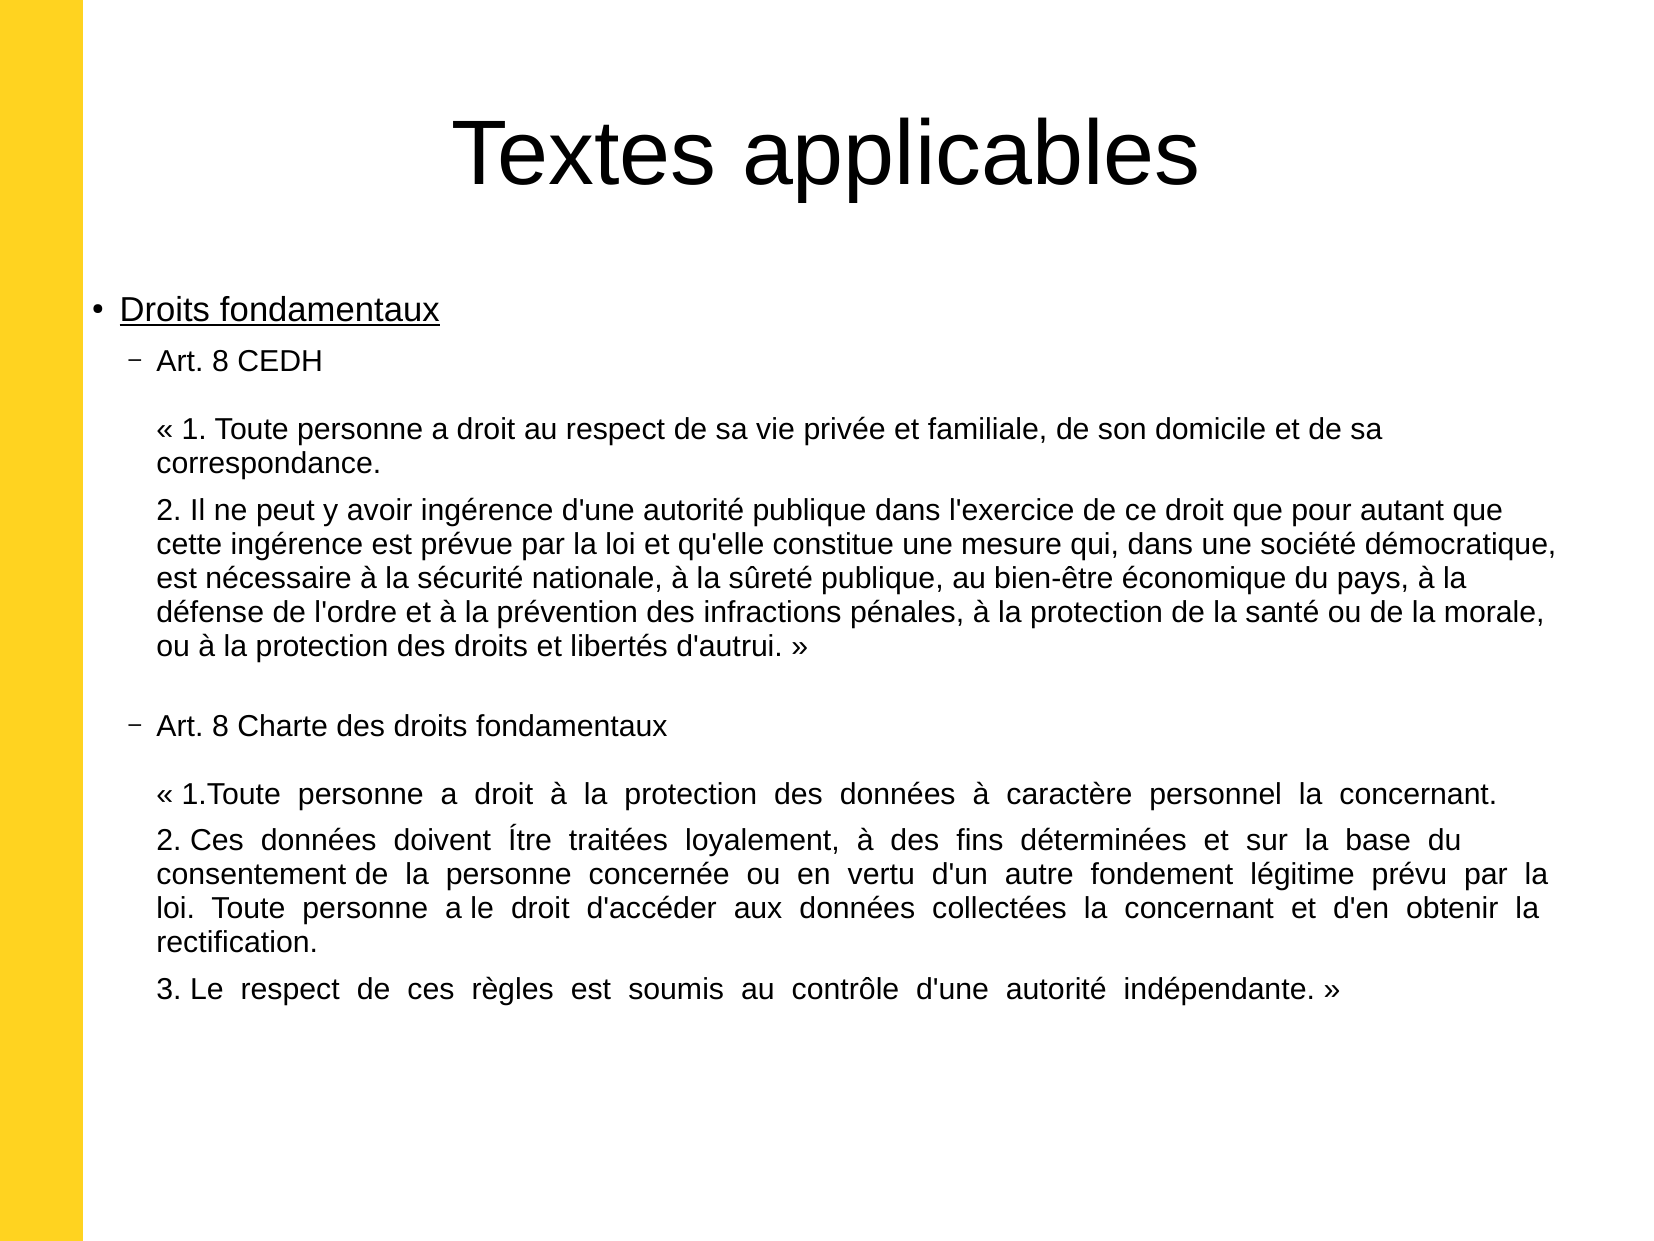

# Textes applicables
Droits fondamentaux
Art. 8 CEDH
« 1. Toute personne a droit au respect de sa vie privée et familiale, de son domicile et de sa correspondance.
2. Il ne peut y avoir ingérence d'une autorité publique dans l'exercice de ce droit que pour autant que cette ingérence est prévue par la loi et qu'elle constitue une mesure qui, dans une société démocratique, est nécessaire à la sécurité nationale, à la sûreté publique, au bien-être économique du pays, à la défense de l'ordre et à la prévention des infractions pénales, à la protection de la santé ou de la morale, ou à la protection des droits et libertés d'autrui. »
Art. 8 Charte des droits fondamentaux
« 1.Toute personne a droit à la protection des données à caractère personnel la concernant.
2. Ces données doivent Ítre traitées loyalement, à des fins déterminées et sur la base du consentement de la personne concernée ou en vertu d'un autre fondement légitime prévu par la loi. Toute personne a le droit d'accéder aux données collectées la concernant et d'en obtenir la rectification.
3. Le respect de ces règles est soumis au contrôle d'une autorité indépendante. »